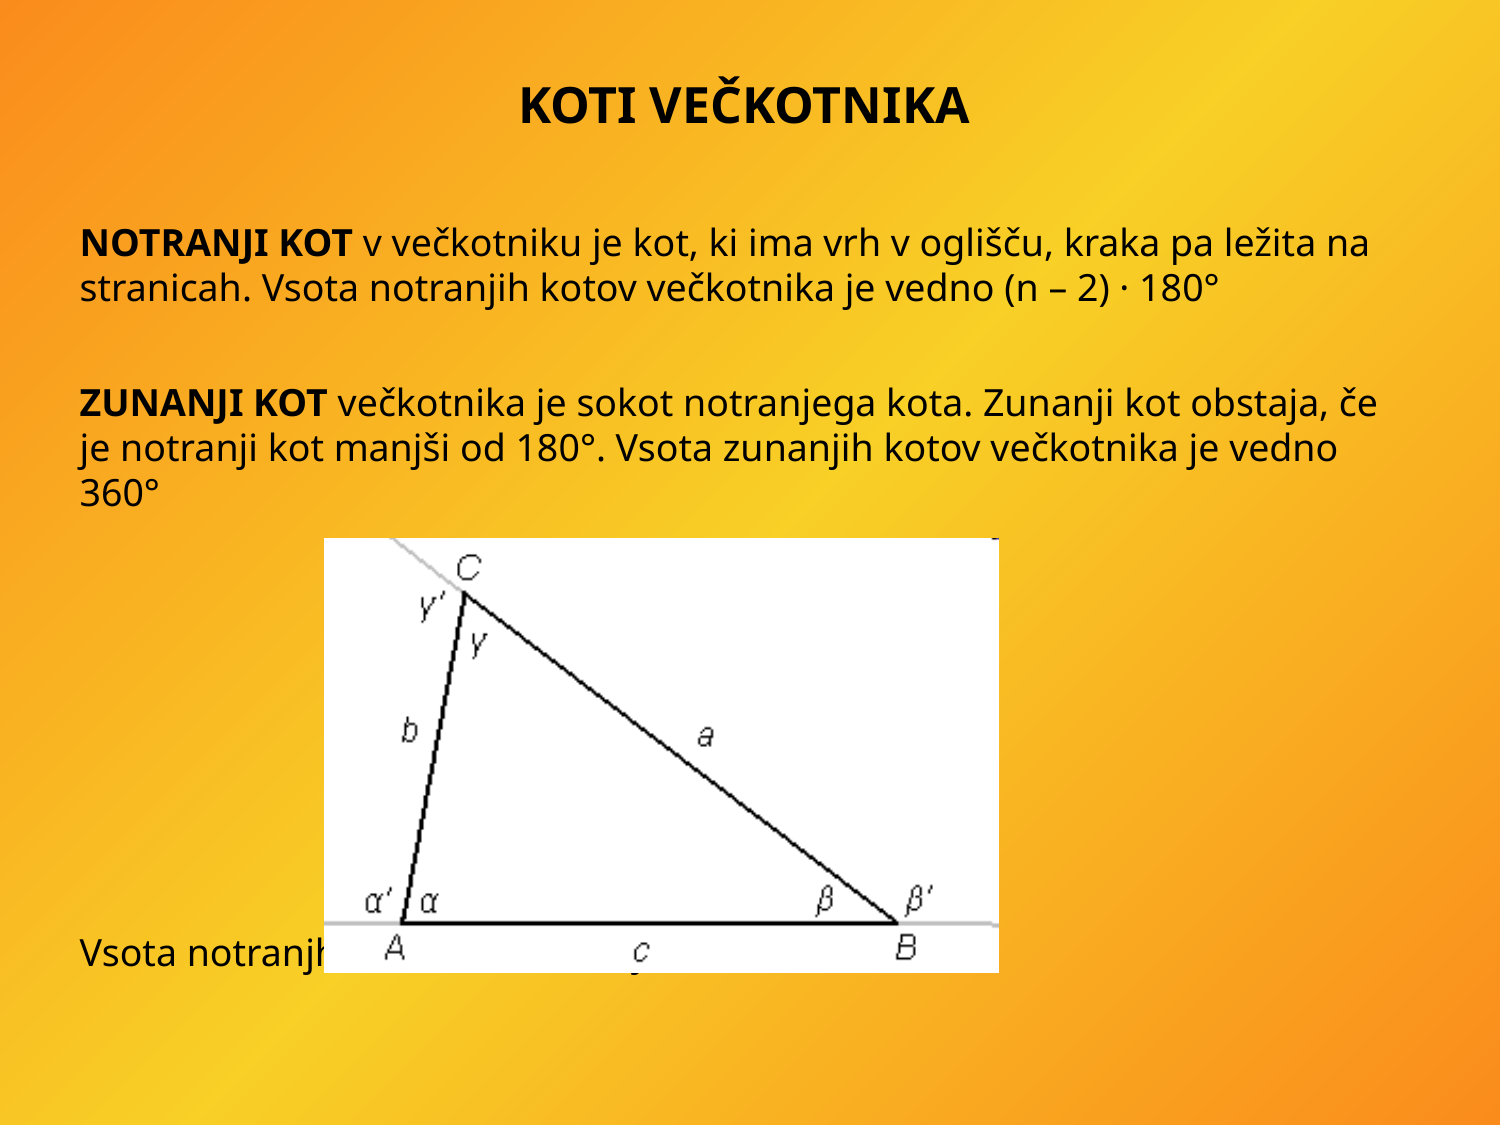

KOTI VEČKOTNIKA
NOTRANJI KOT v večkotniku je kot, ki ima vrh v oglišču, kraka pa ležita na stranicah. Vsota notranjih kotov večkotnika je vedno (n – 2) · 180°
ZUNANJI KOT večkotnika je sokot notranjega kota. Zunanji kot obstaja, če je notranji kot manjši od 180°. Vsota zunanjih kotov večkotnika je vedno 360°
Vsota notranjh kotov trikotnika je vedno 180° !!!